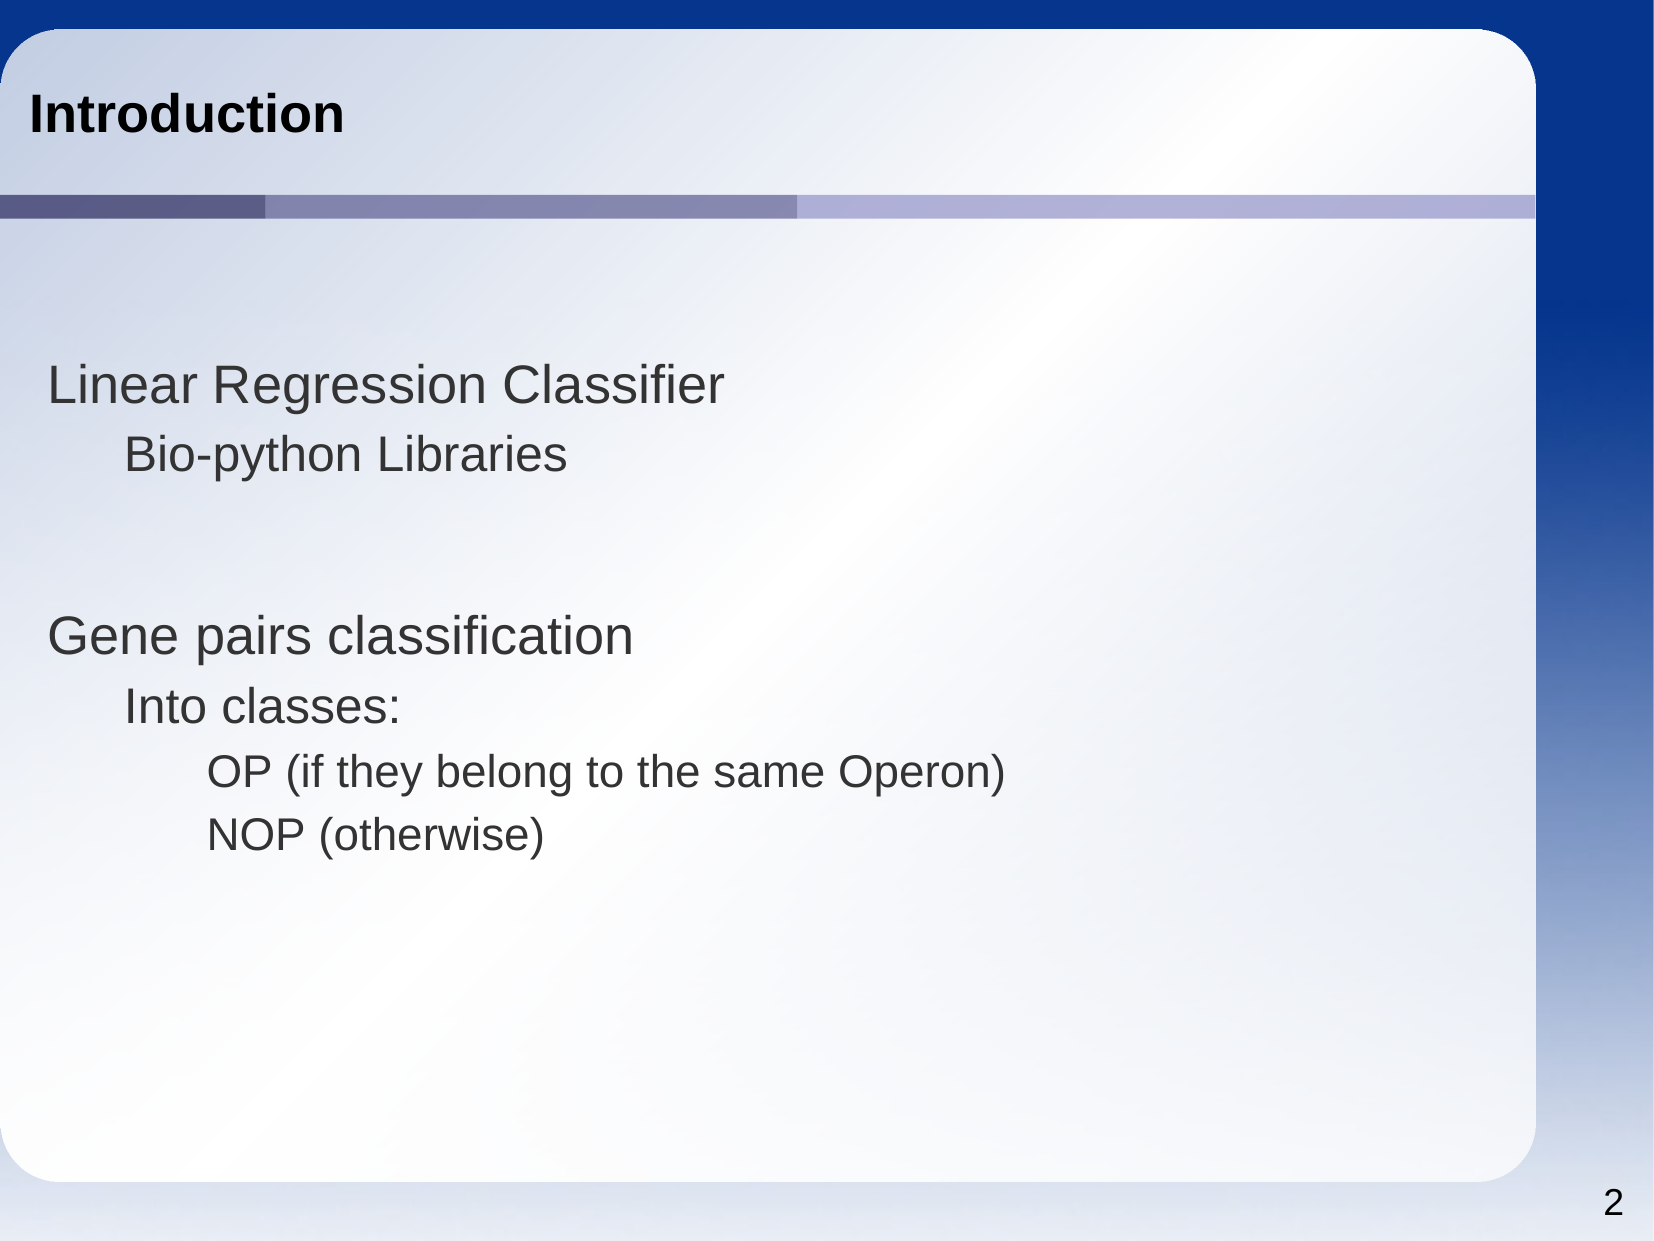

# Introduction
Linear Regression Classifier
Bio-python Libraries
Gene pairs classification
Into classes:
OP (if they belong to the same Operon)
NOP (otherwise)
2